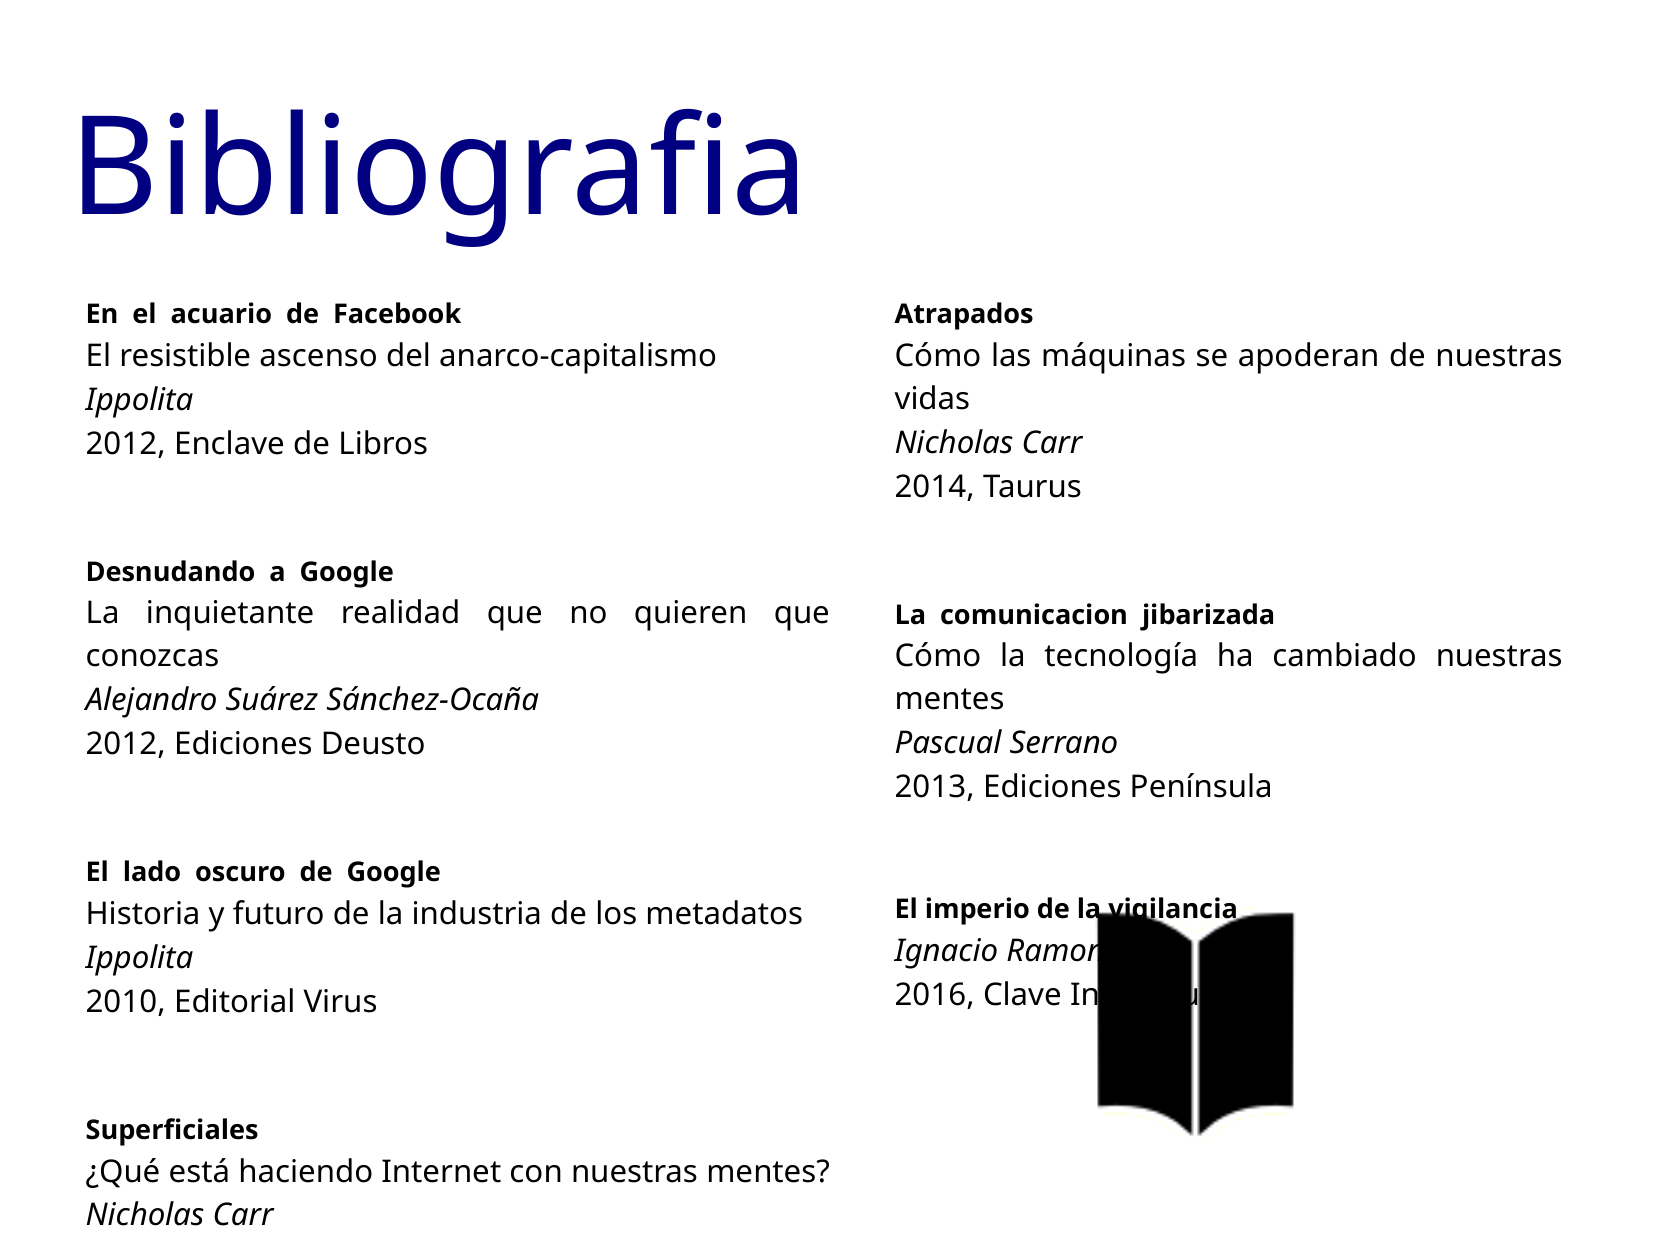

Bibliografia
En el acuario de Facebook
El resistible ascenso del anarco-capitalismo
Ippolita
2012, Enclave de Libros
Desnudando a Google
La inquietante realidad que no quieren que conozcas
Alejandro Suárez Sánchez-Ocaña
2012, Ediciones Deusto
El lado oscuro de Google
Historia y futuro de la industria de los metadatos
Ippolita
2010, Editorial Virus
Superficiales
¿Qué está haciendo Internet con nuestras mentes?
Nicholas Carr
2011, Editorial Taurus
Atrapados
Cómo las máquinas se apoderan de nuestras vidas
Nicholas Carr
2014, Taurus
La comunicacion jibarizada
Cómo la tecnología ha cambiado nuestras mentes
Pascual Serrano
2013, Ediciones Península
El imperio de la vigilancia
Ignacio Ramonet
2016, Clave Intelectual